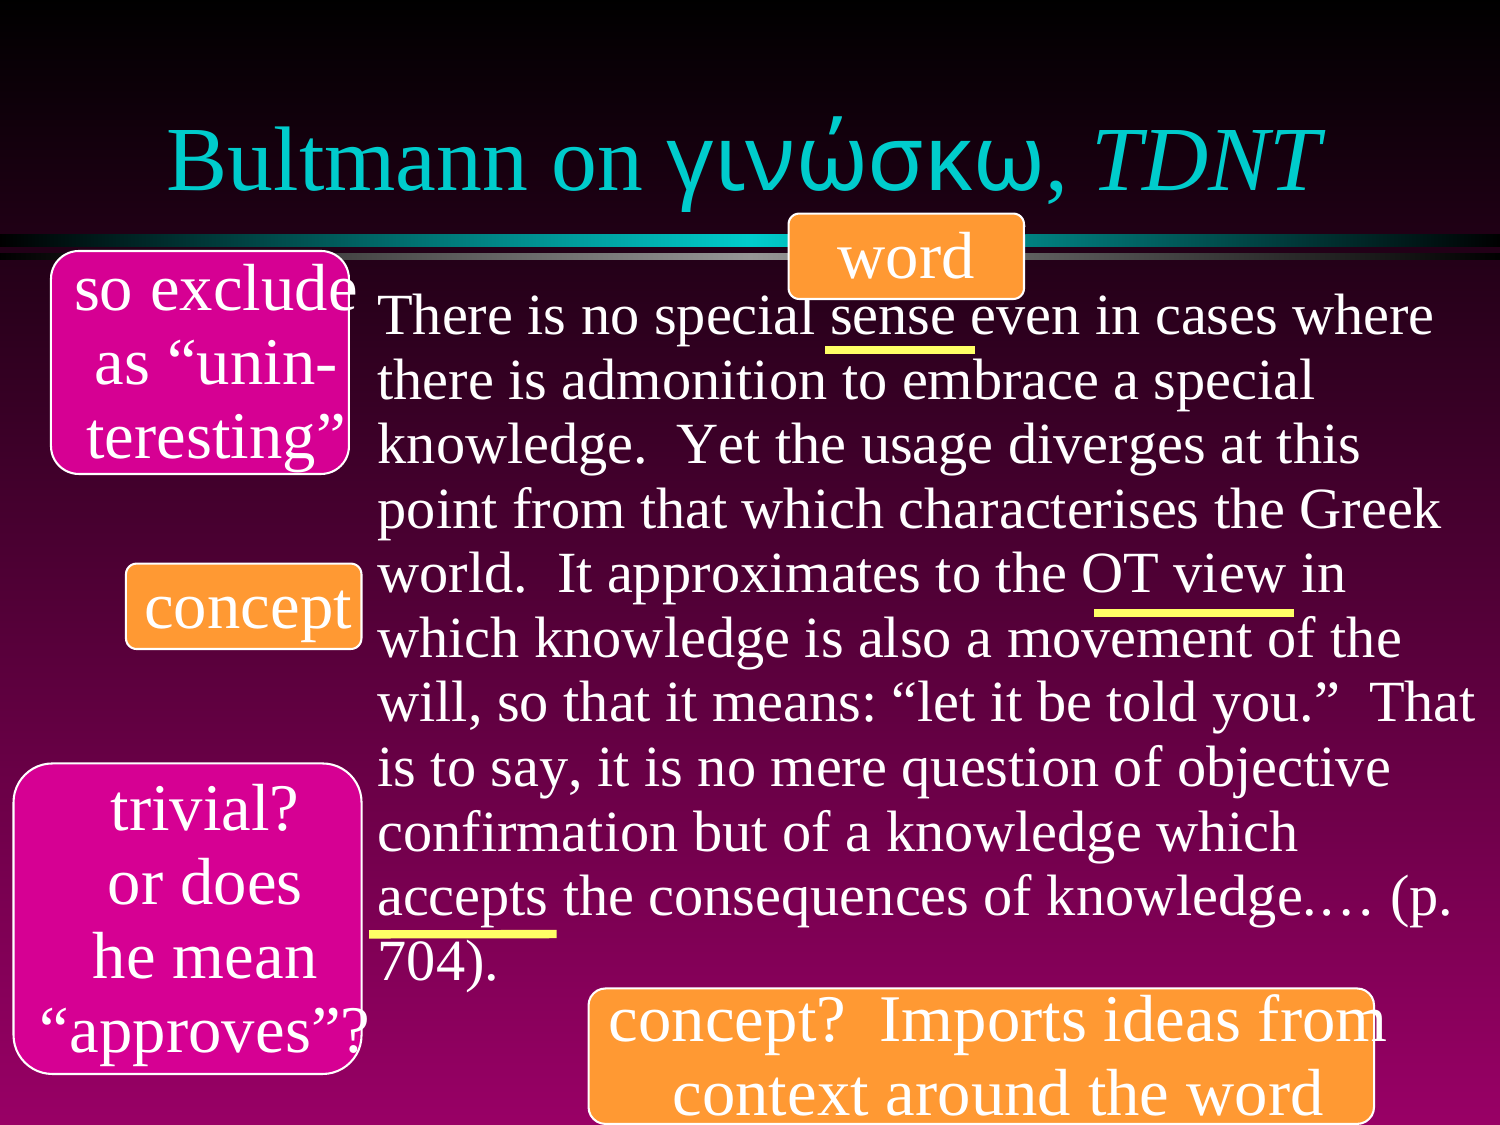

# Bultmann on γινώσκω, TDNT
word
so exclude
as “unin-
teresting”
There is no special sense even in cases where there is admonition to embrace a special knowledge. Yet the usage diverges at this point from that which characterises the Greek world. It approximates to the OT view in which knowledge is also a movement of the will, so that it means: “let it be told you.” That is to say, it is no mere question of objective confirmation but of a knowledge which accepts the consequences of knowledge.… (p. 704).
concept
trivial?
or does
he mean
“approves”?
concept? Imports ideas from
context around the word